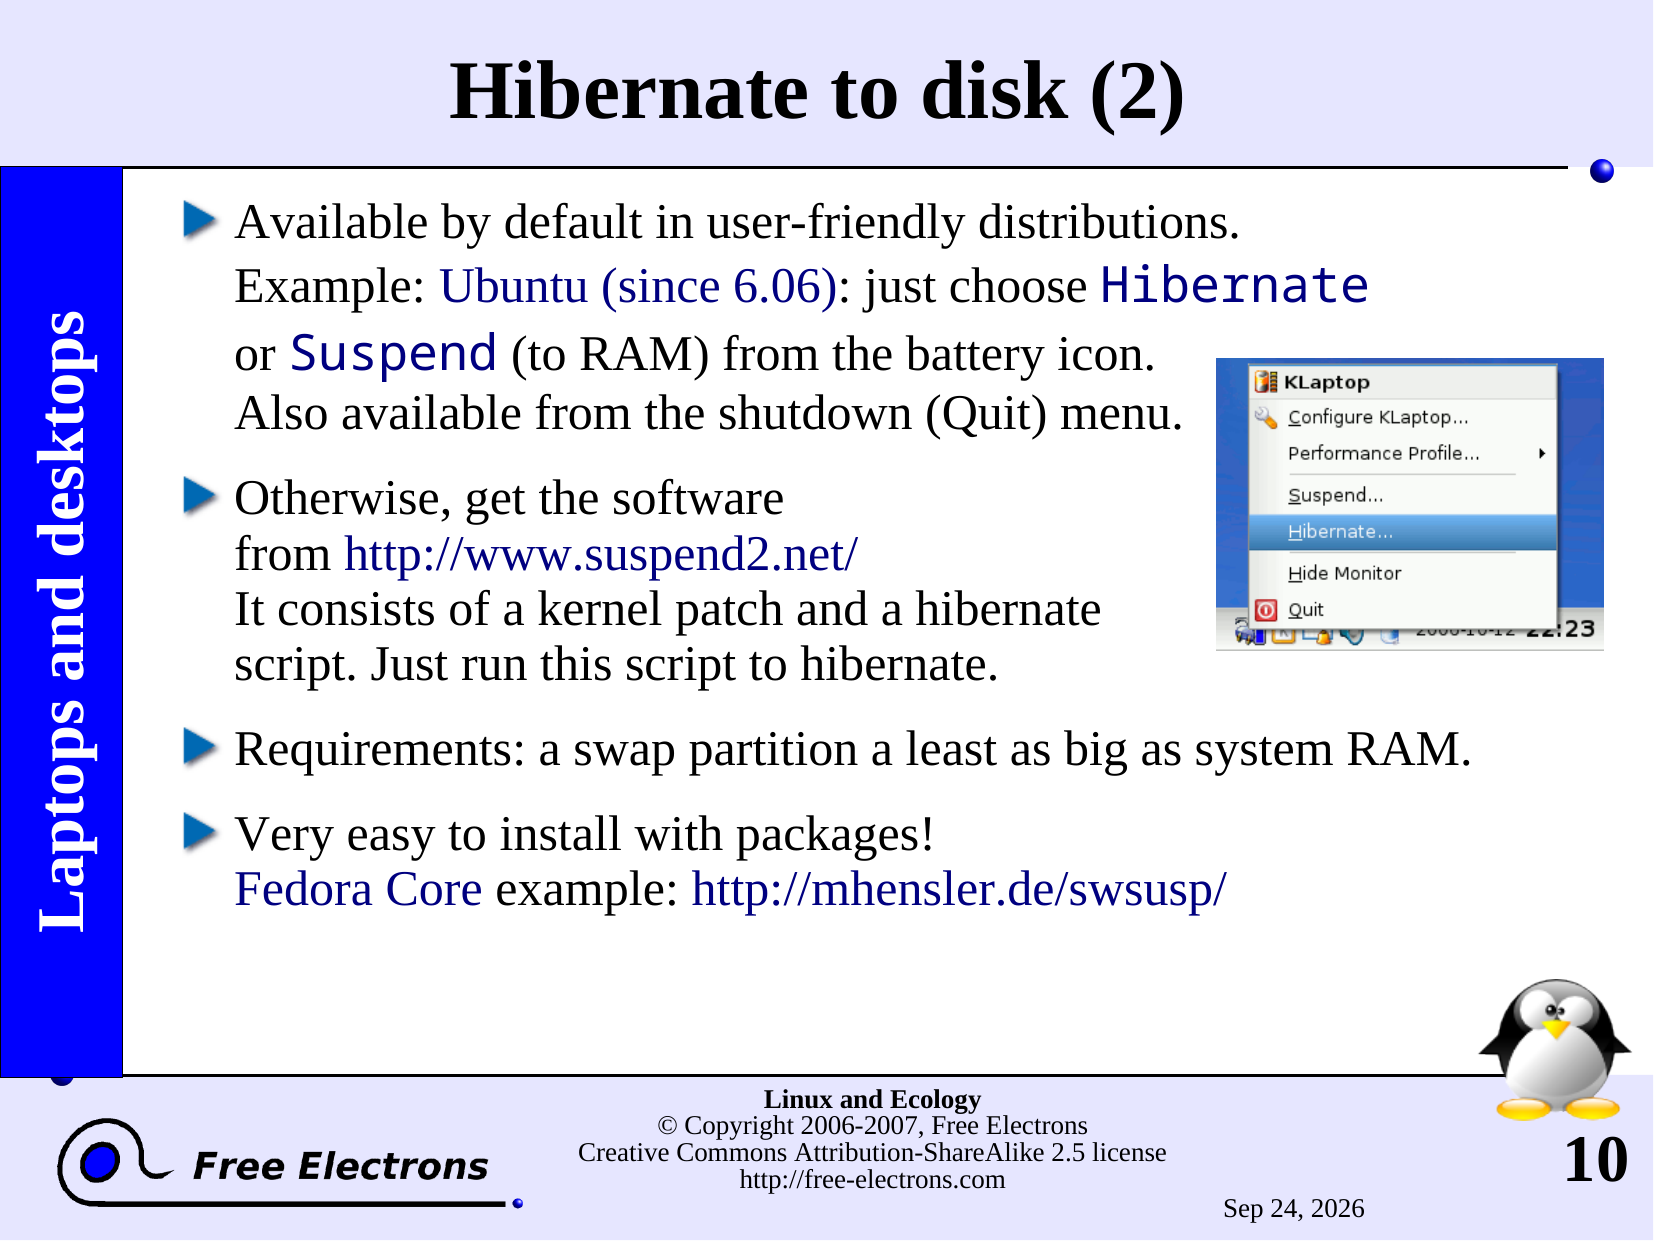

# Hibernate to disk (2)
Available by default in user-friendly distributions.
Example: Ubuntu (since 6.06): just choose Hibernate
or Suspend (to RAM) from the battery icon.
Also available from the shutdown (Quit) menu.
Otherwise, get the software
from http://www.suspend2.net/
It consists of a kernel patch and a hibernate
script. Just run this script to hibernate.
Requirements: a swap partition a least as big as system RAM.
Very easy to install with packages!
Fedora Core example: http://mhensler.de/swsusp/
Laptops and desktops